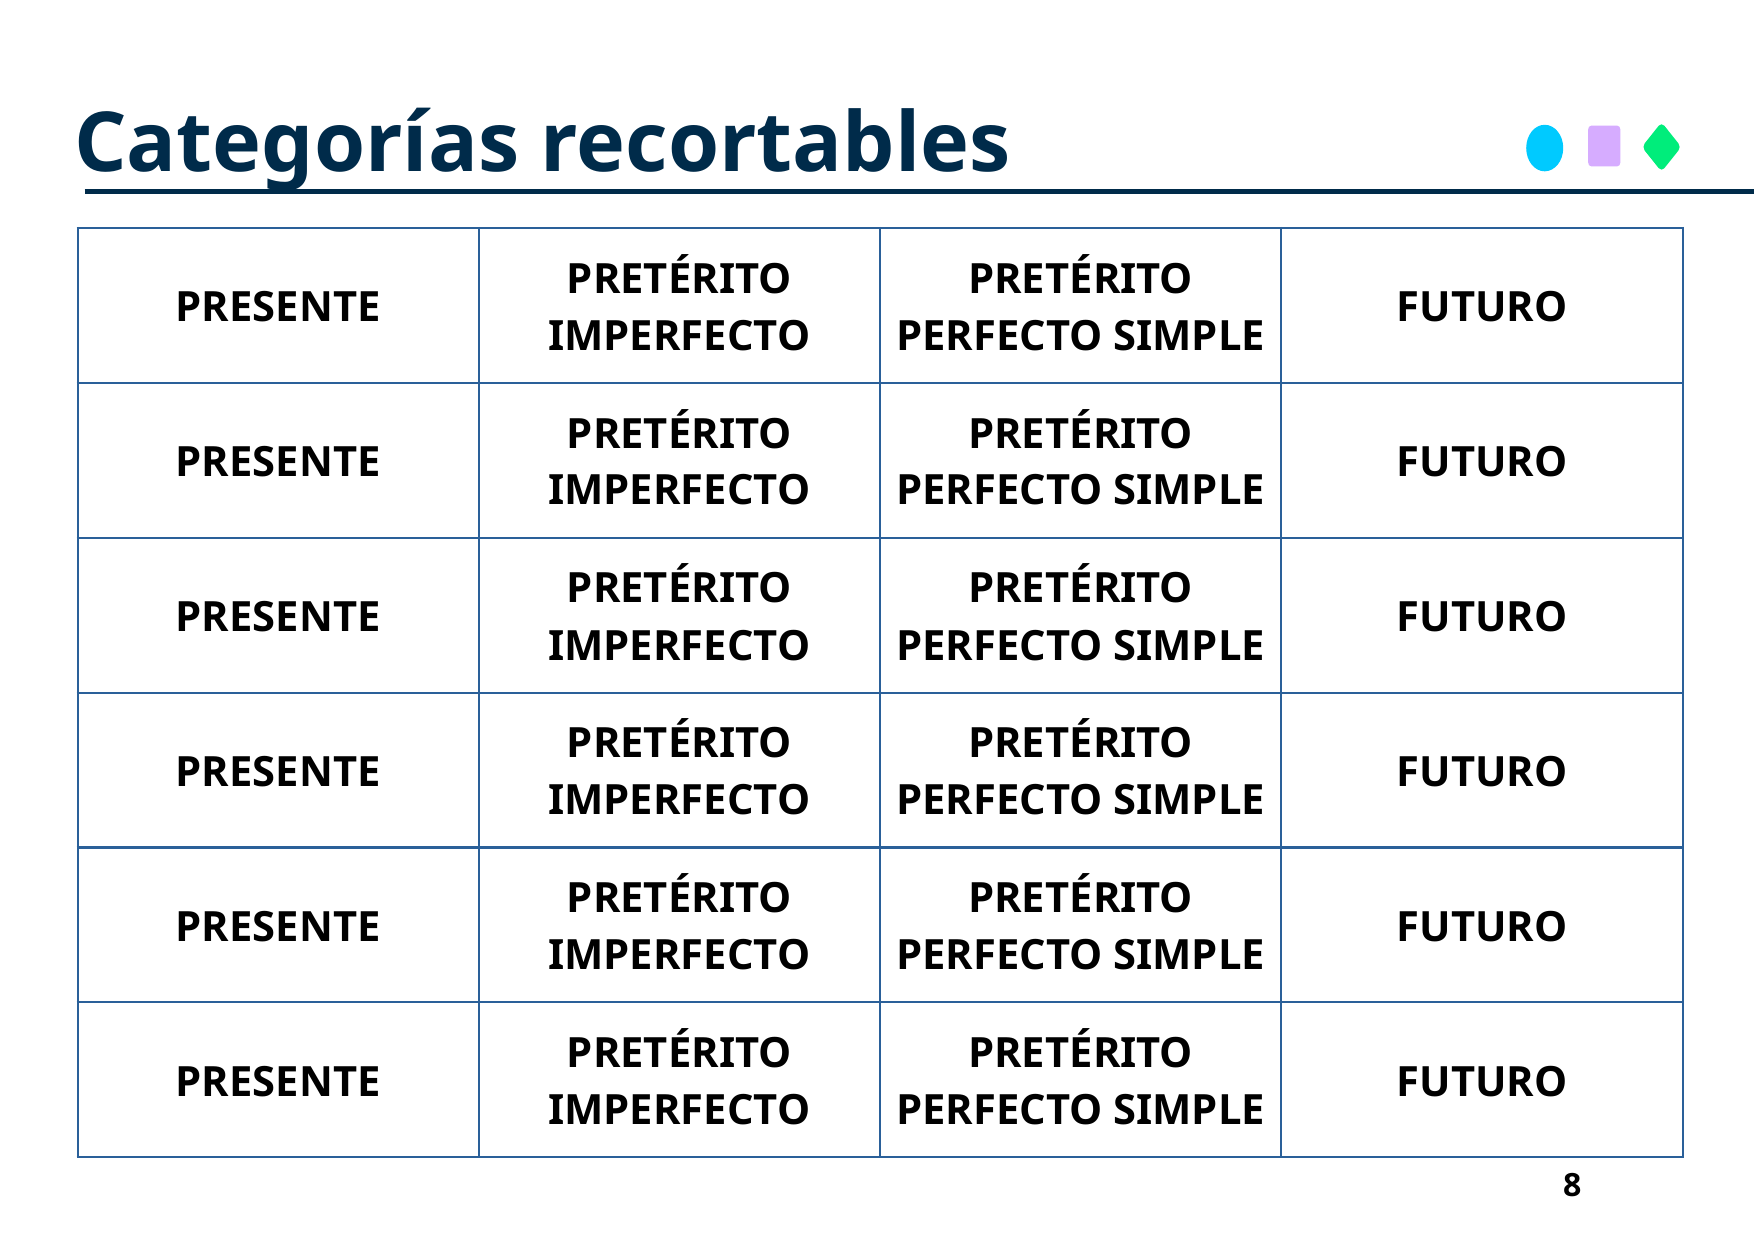

# Categorías recortables
| PRESENTE | PRETÉRITO IMPERFECTO | PRETÉRITO PERFECTO SIMPLE | FUTURO |
| --- | --- | --- | --- |
| PRESENTE | PRETÉRITO IMPERFECTO | PRETÉRITO PERFECTO SIMPLE | FUTURO |
| PRESENTE | PRETÉRITO IMPERFECTO | PRETÉRITO PERFECTO SIMPLE | FUTURO |
| PRESENTE | PRETÉRITO IMPERFECTO | PRETÉRITO PERFECTO SIMPLE | FUTURO |
| PRESENTE | PRETÉRITO IMPERFECTO | PRETÉRITO PERFECTO SIMPLE | FUTURO |
| PRESENTE | PRETÉRITO IMPERFECTO | PRETÉRITO PERFECTO SIMPLE | FUTURO |